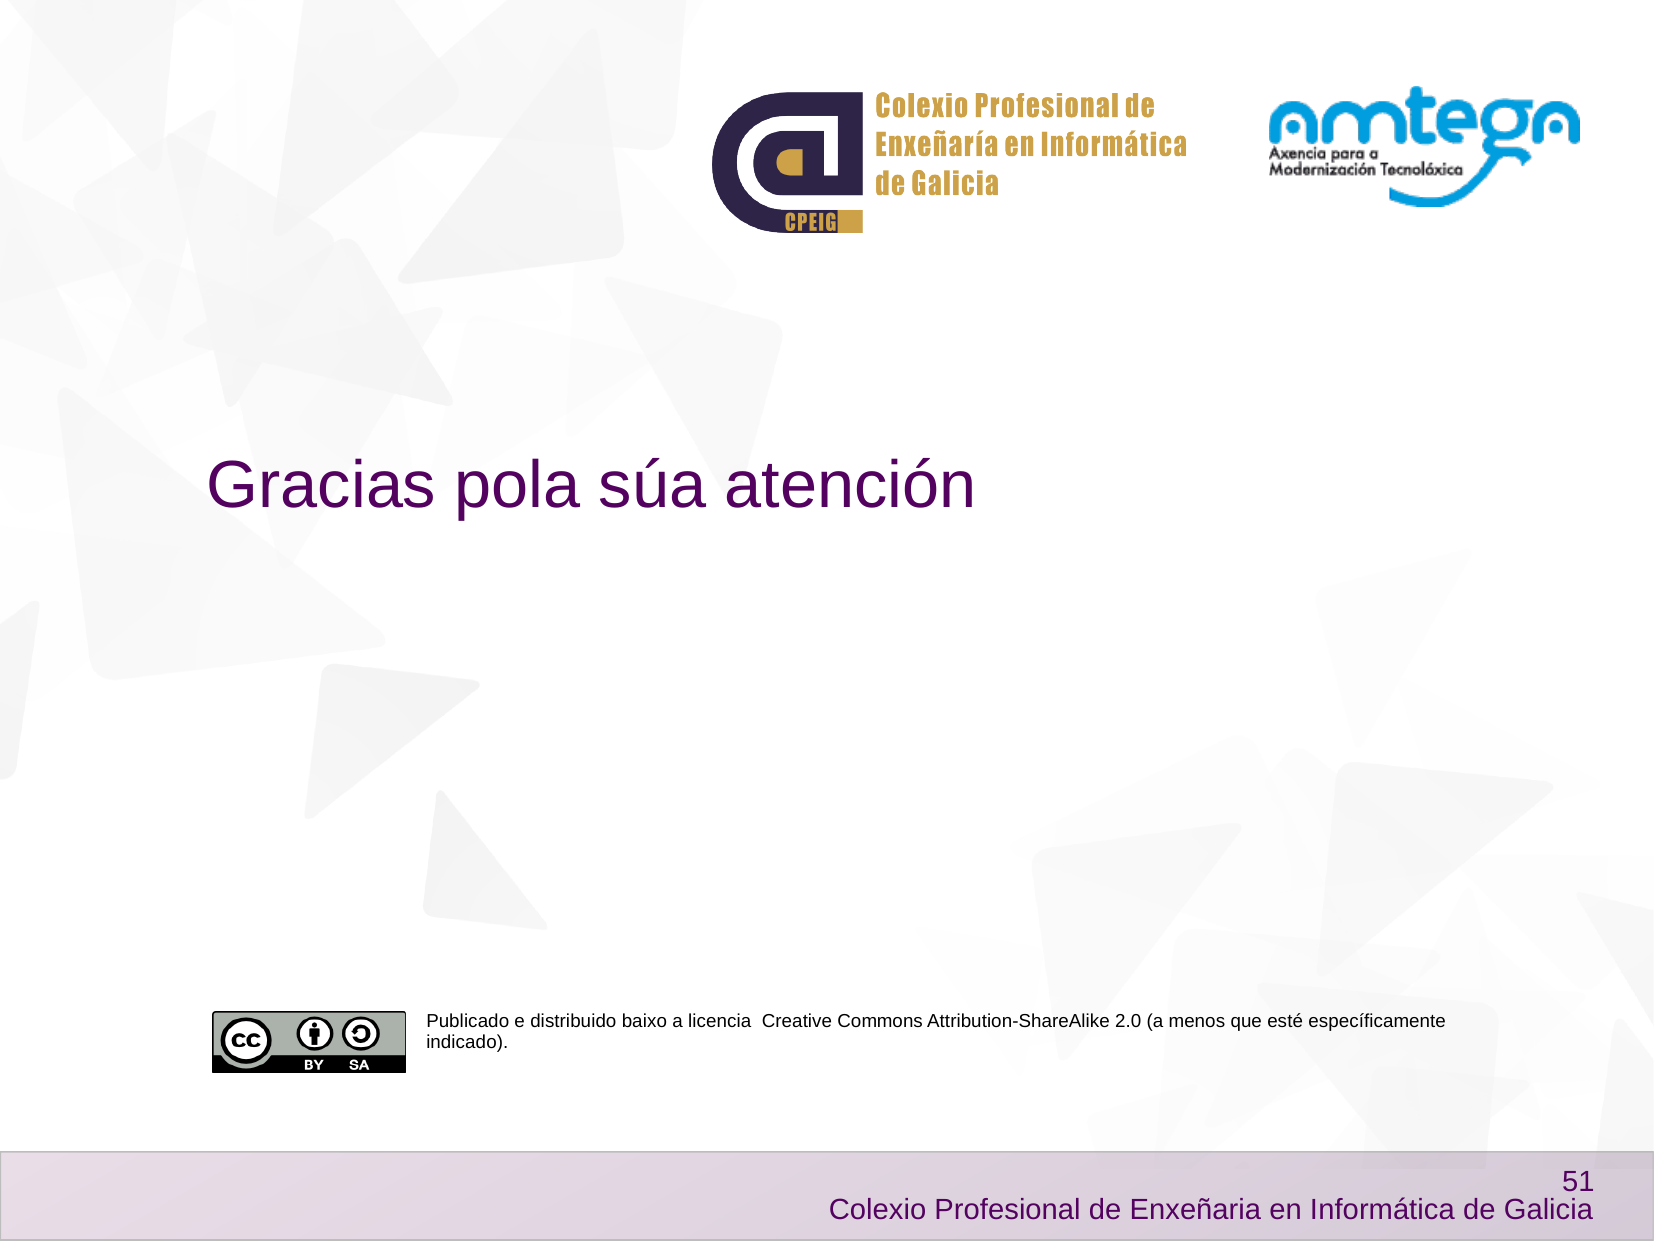

# Gracias pola súa atención
51
Colexio Profesional de Enxeñaria en Informática de Galicia